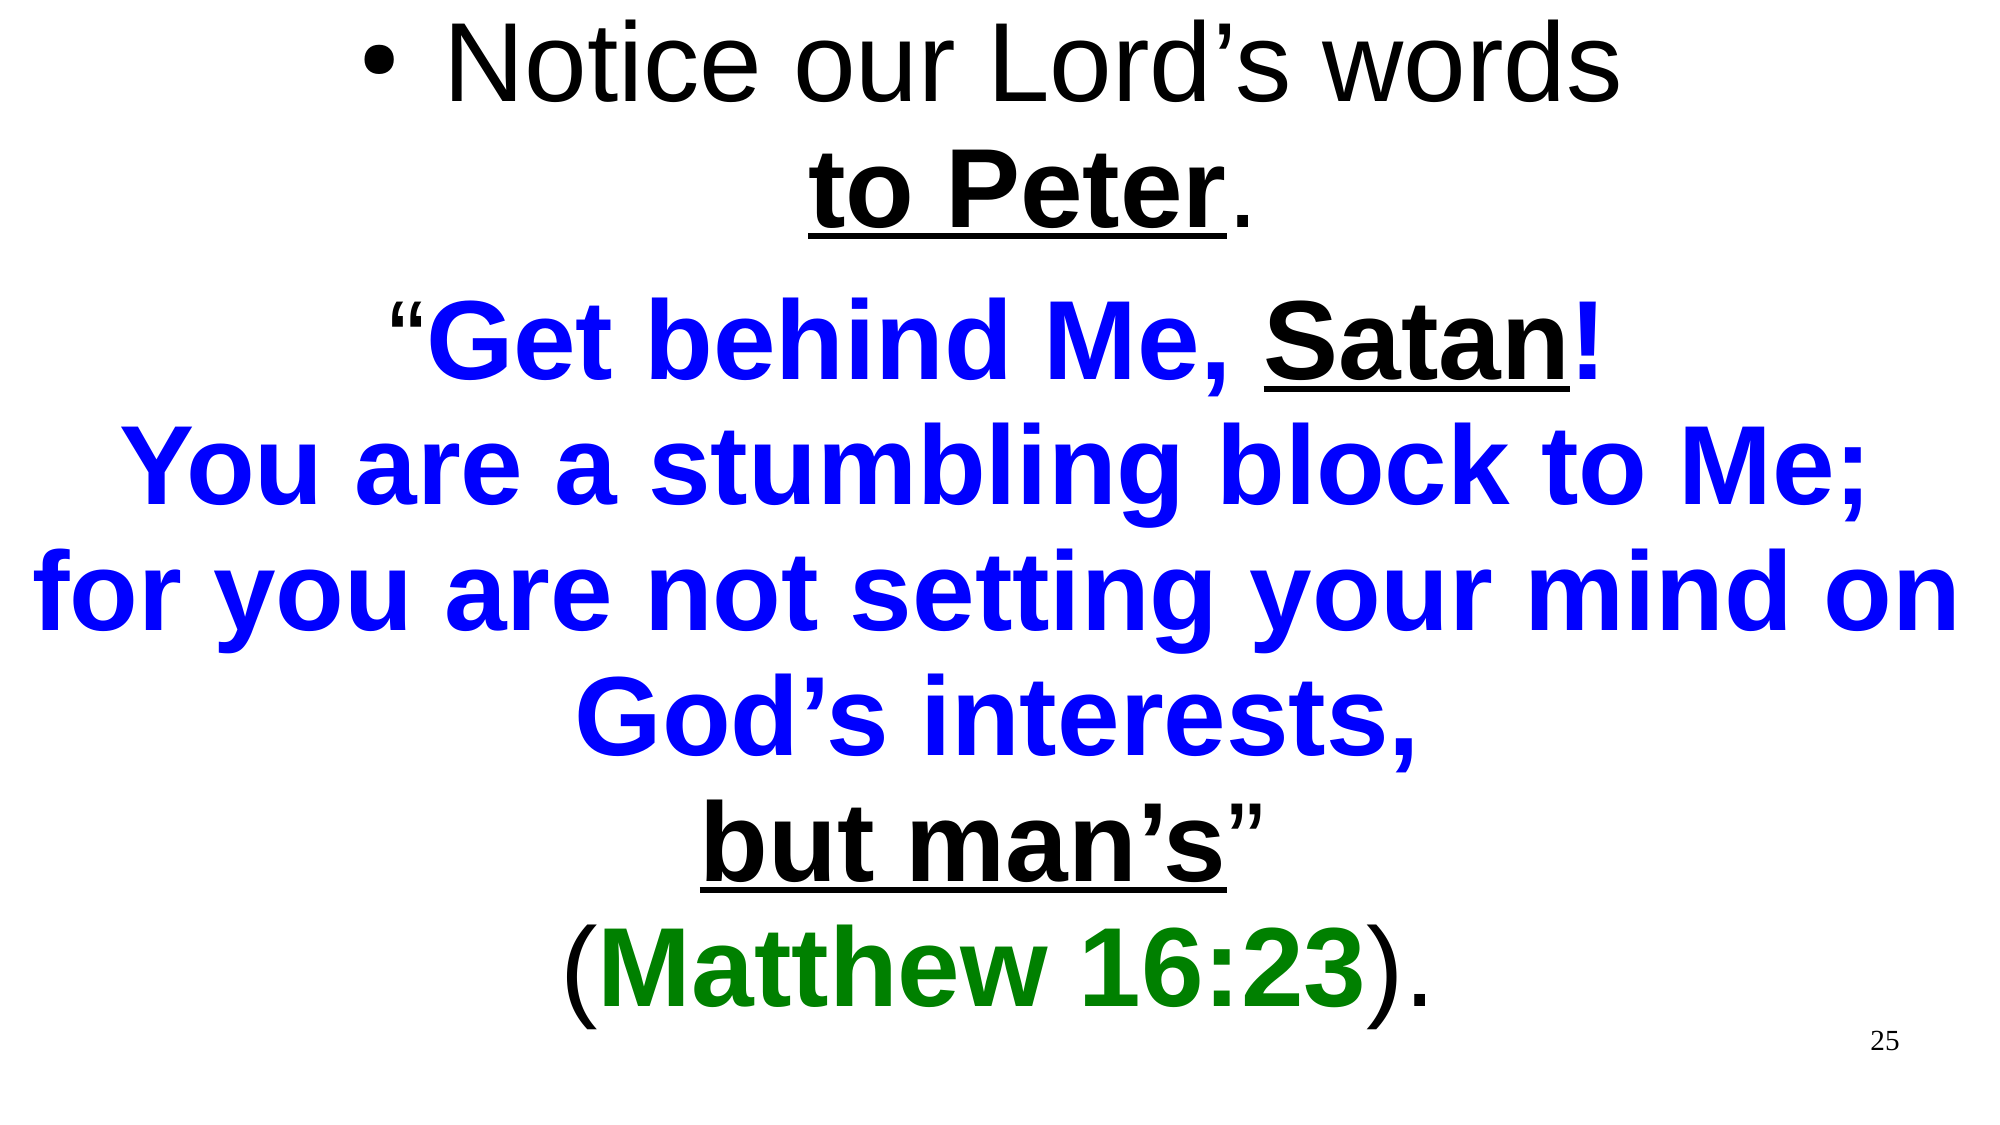

# Notice our Lord’s words to Peter.
“Get behind Me, Satan!
 You are a stumbling block to Me;
for you are not setting your mind on
 God’s interests,
but man’s”
(Matthew 16:23).
25